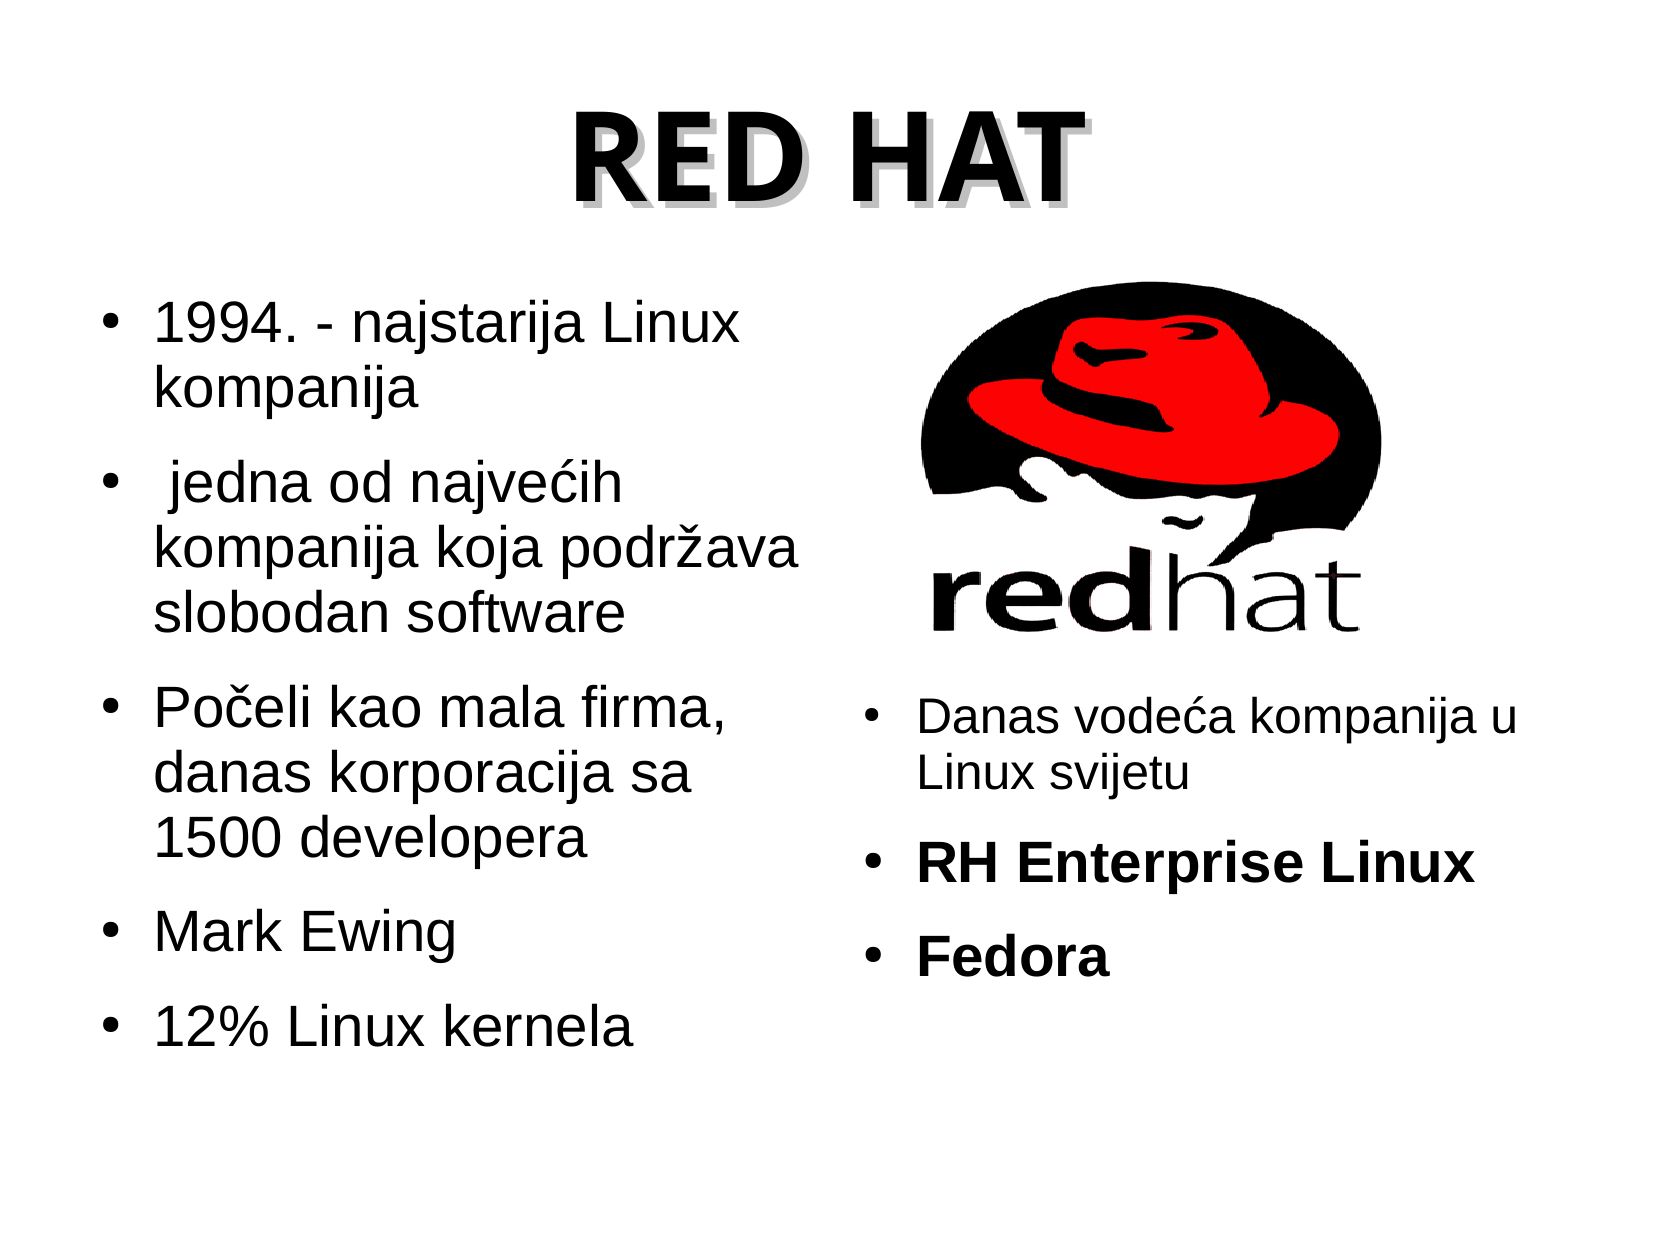

# RED HAT
1994. - najstarija Linux kompanija
 jedna od najvećih kompanija koja podržava slobodan software
Počeli kao mala firma, danas korporacija sa 1500 developera
Mark Ewing
12% Linux kernela
Danas vodeća kompanija u Linux svijetu
RH Enterprise Linux
Fedora